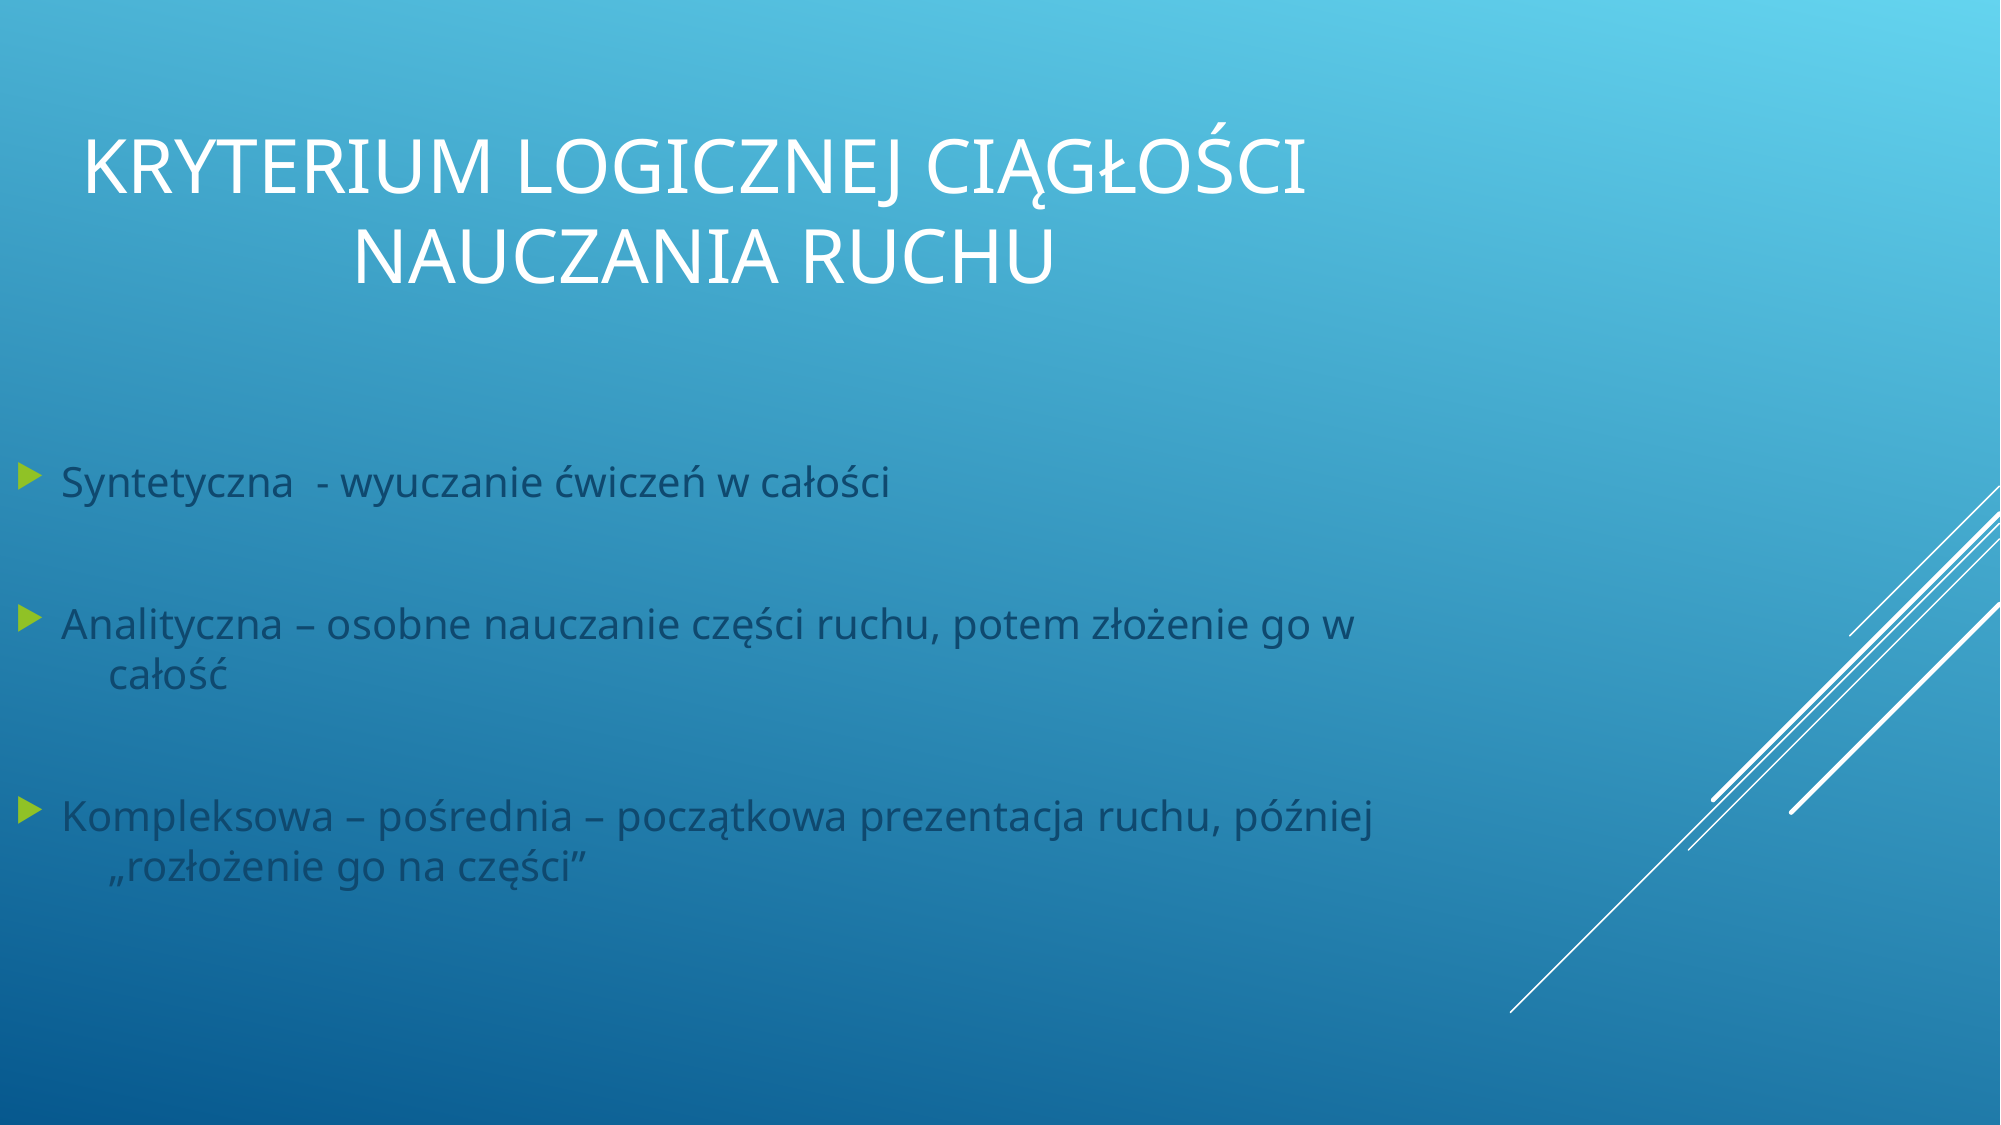

# Kryterium logicznej ciągłości nauczania ruchu
Syntetyczna - wyuczanie ćwiczeń w całości
Analityczna – osobne nauczanie części ruchu, potem złożenie go w całość
Kompleksowa – pośrednia – początkowa prezentacja ruchu, później „rozłożenie go na części”